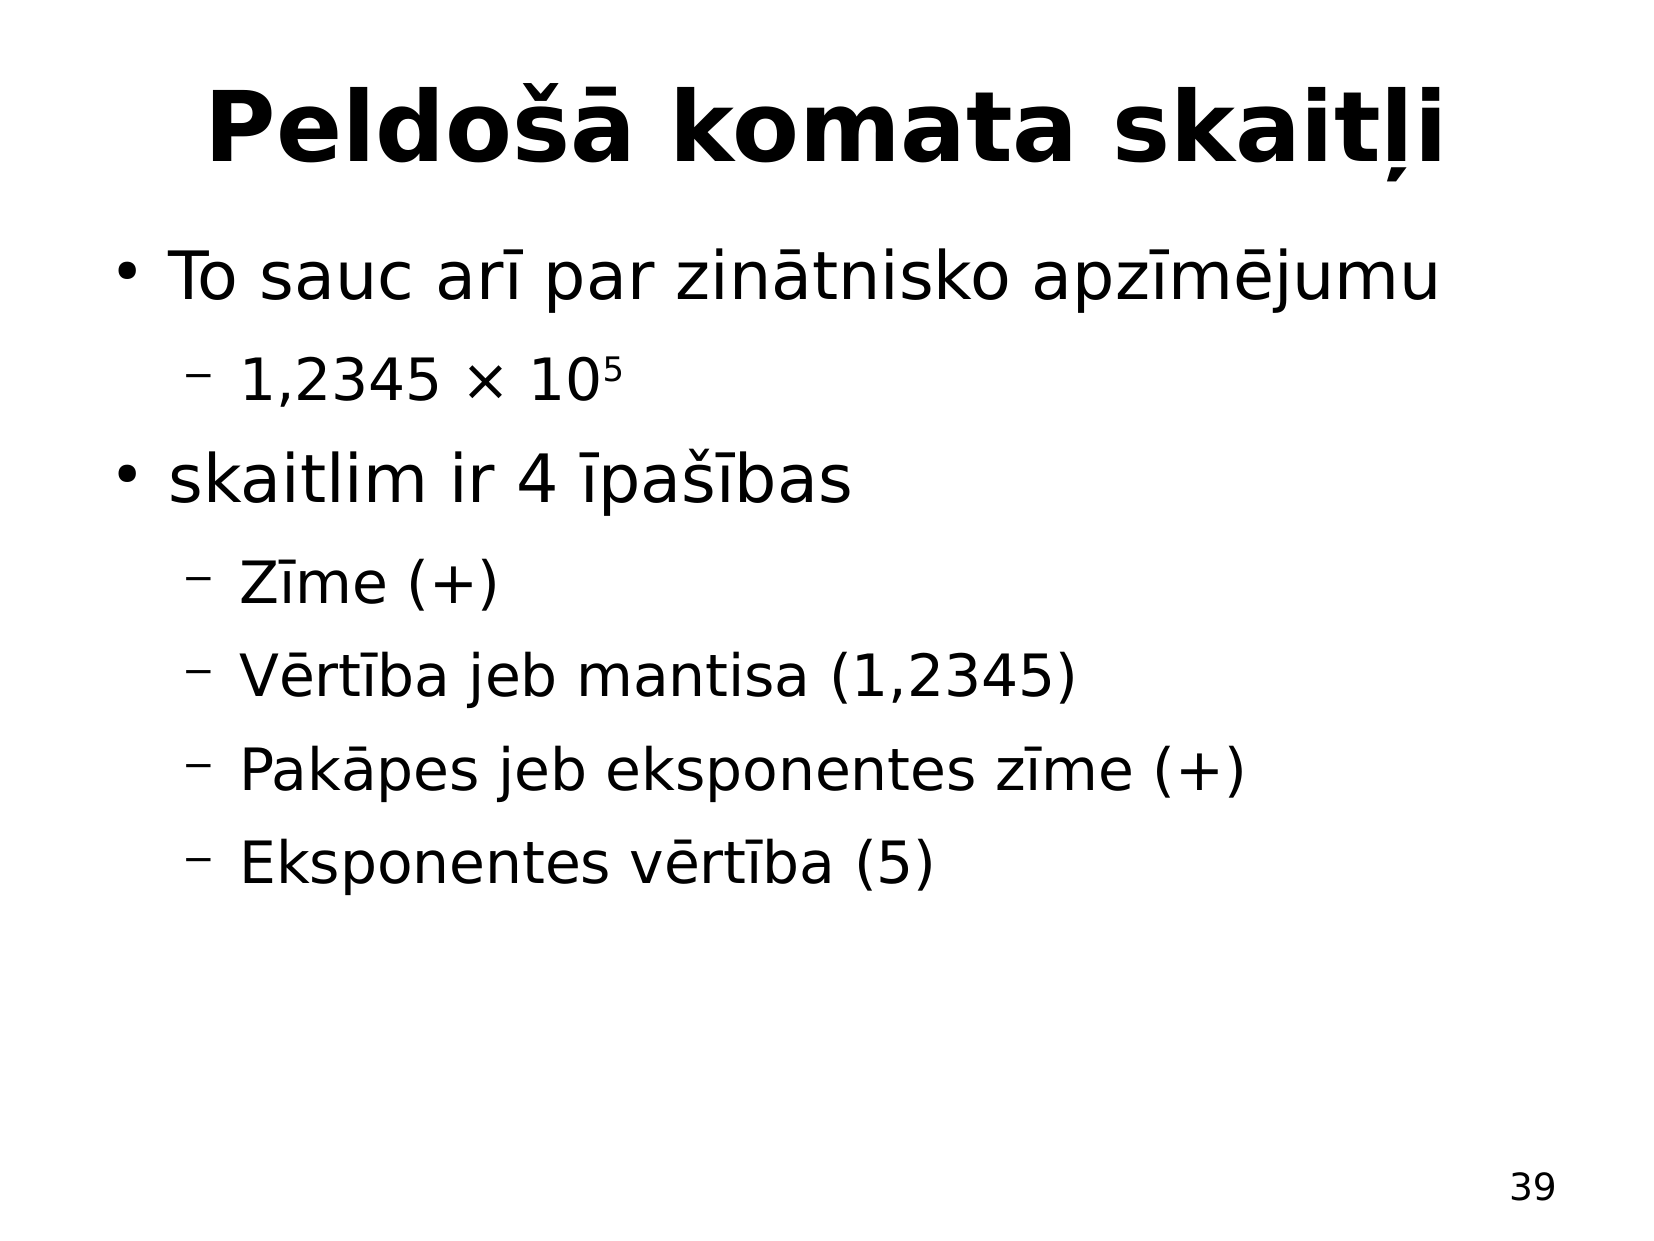

# Peldošā komata skaitļi
To sauc arī par zinātnisko apzīmējumu
1,2345 × 105
skaitlim ir 4 īpašības
Zīme (+)
Vērtība jeb mantisa (1,2345)
Pakāpes jeb eksponentes zīme (+)
Eksponentes vērtība (5)